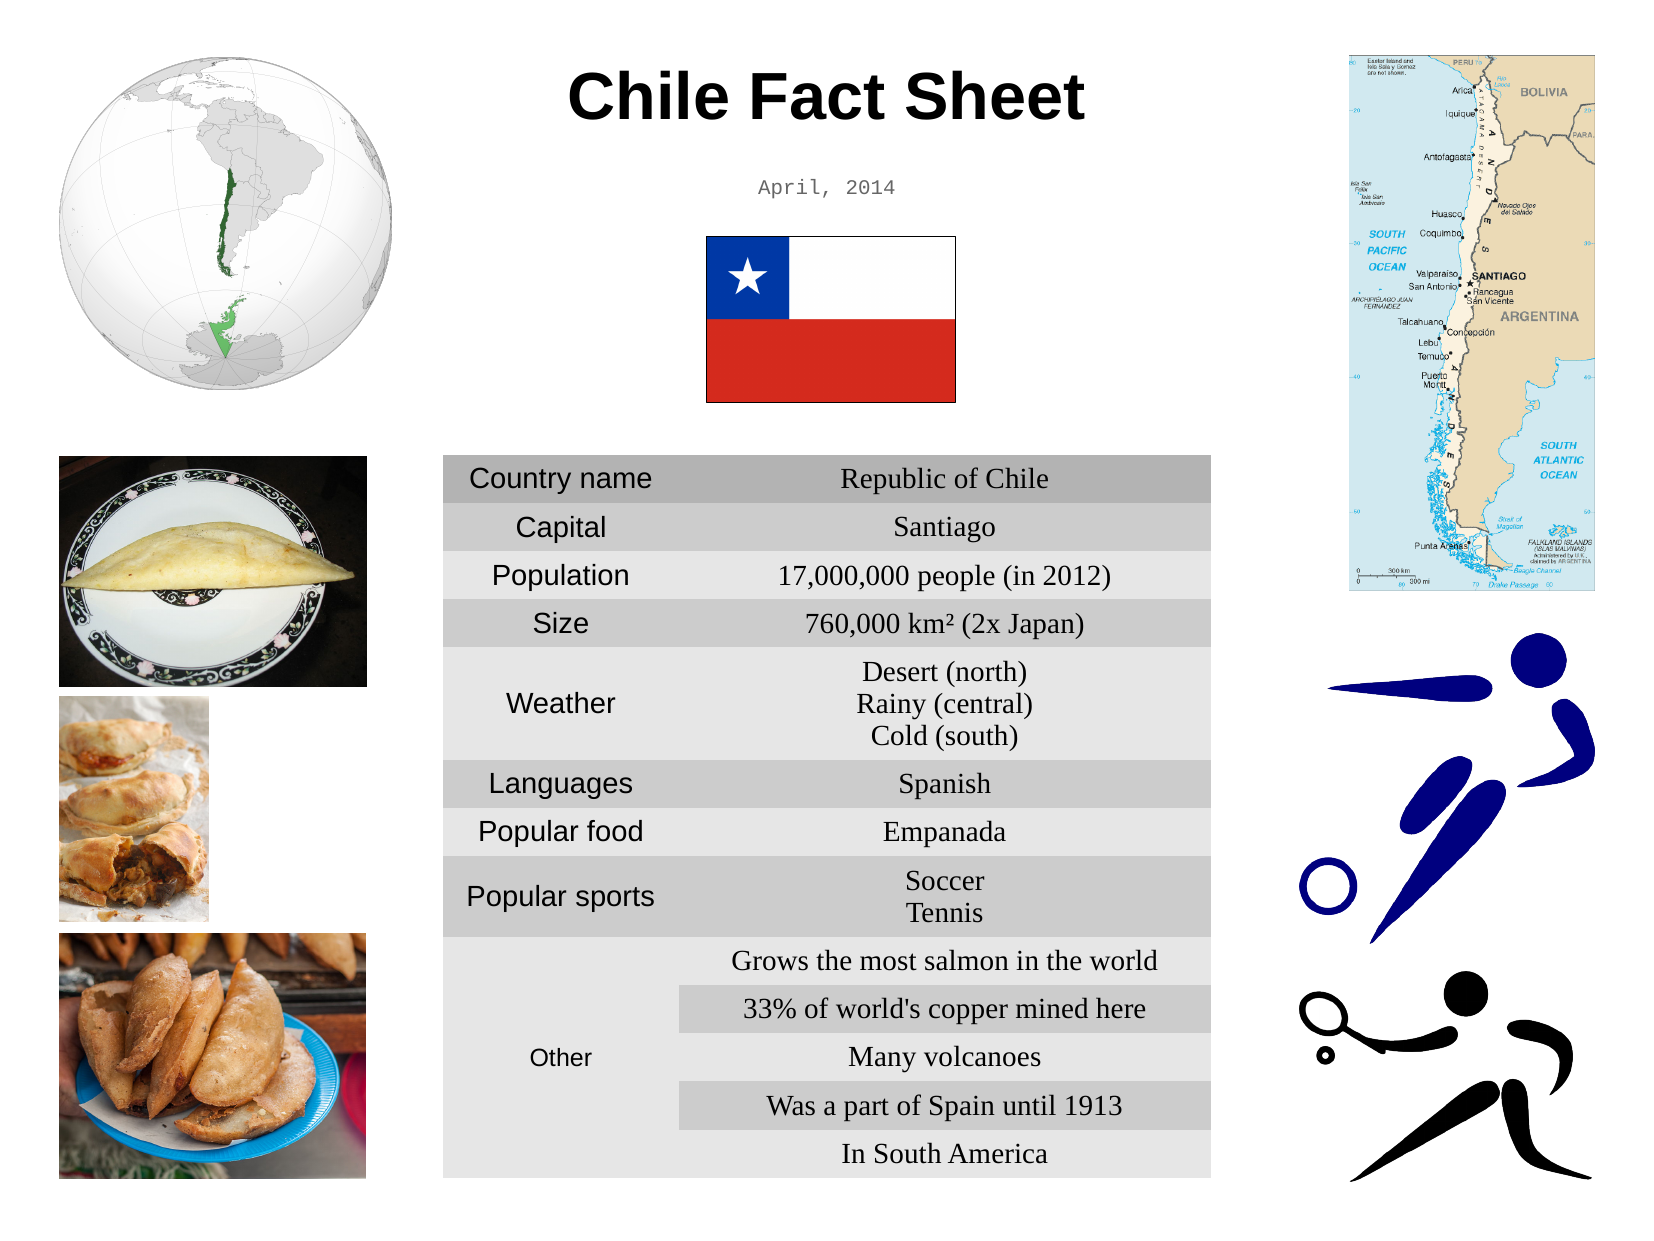

# Chile Fact Sheet
April, 2014
| Country name | Republic of Chile |
| --- | --- |
| Capital | Santiago |
| Population | 17,000,000 people (in 2012) |
| Size | 760,000 km² (2x Japan) |
| Weather | Desert (north) Rainy (central) Cold (south) |
| Languages | Spanish |
| Popular food | Empanada |
| Popular sports | Soccer Tennis |
| Other | Grows the most salmon in the world |
| | 33% of world's copper mined here |
| | Many volcanoes |
| | Was a part of Spain until 1913 |
| | In South America |